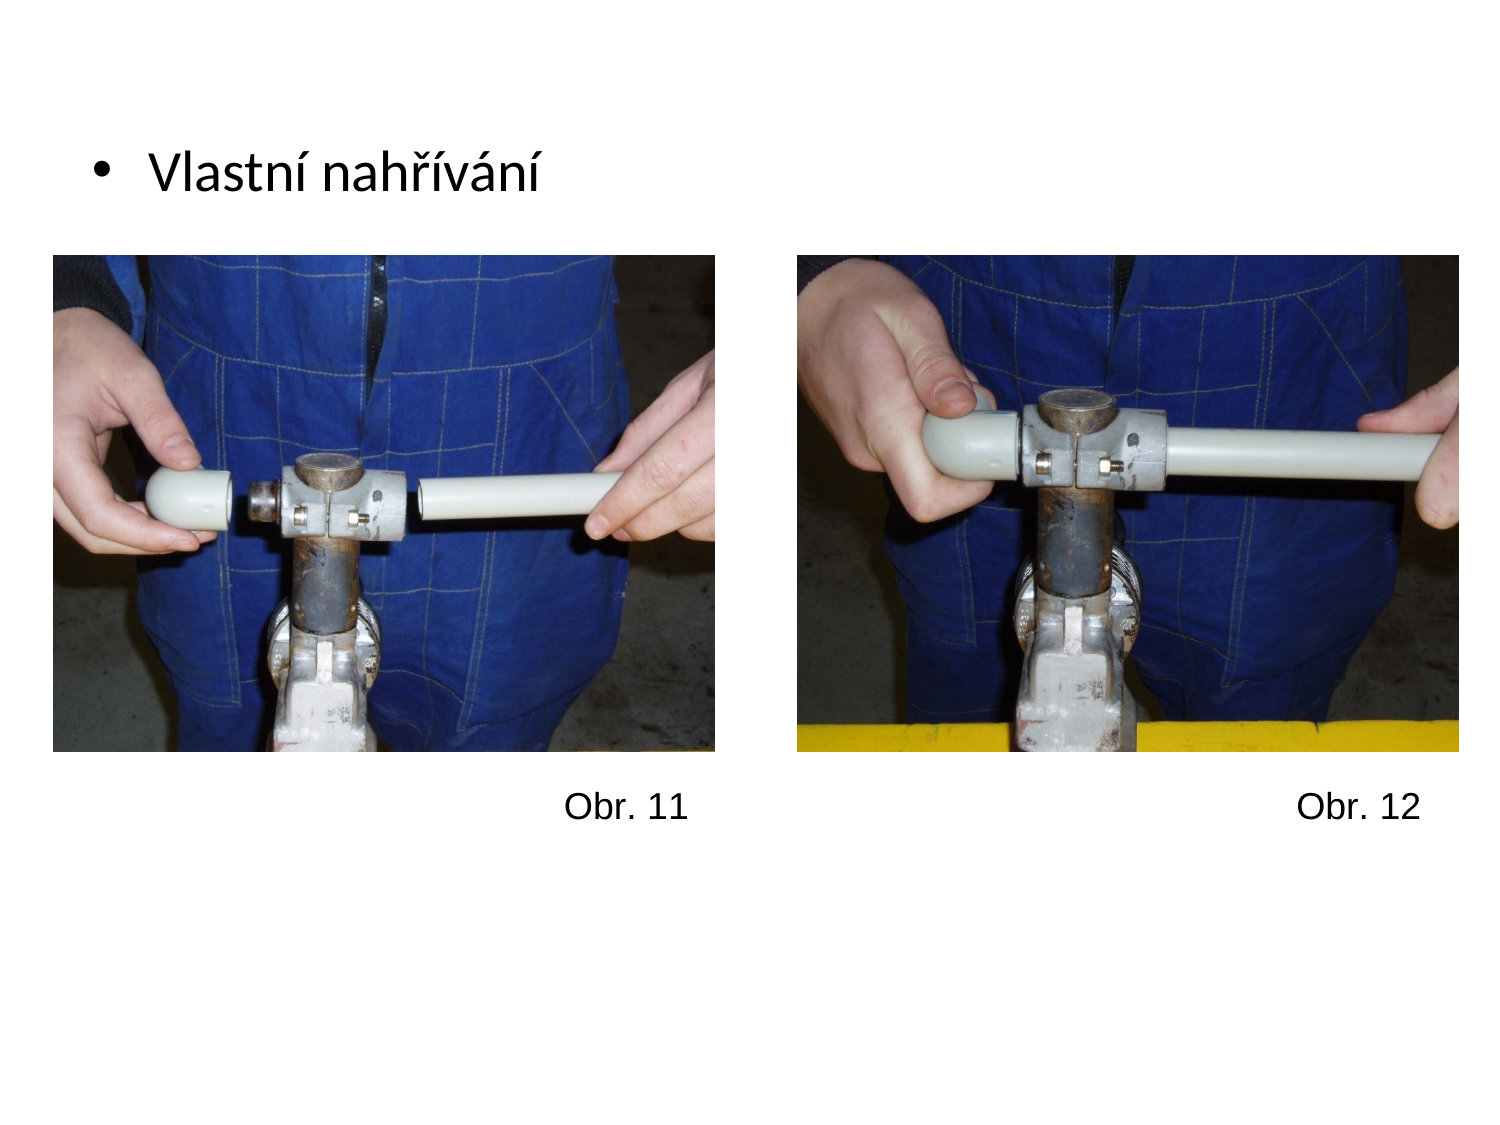

#
Vlastní nahřívání
Obr. 11
Obr. 12